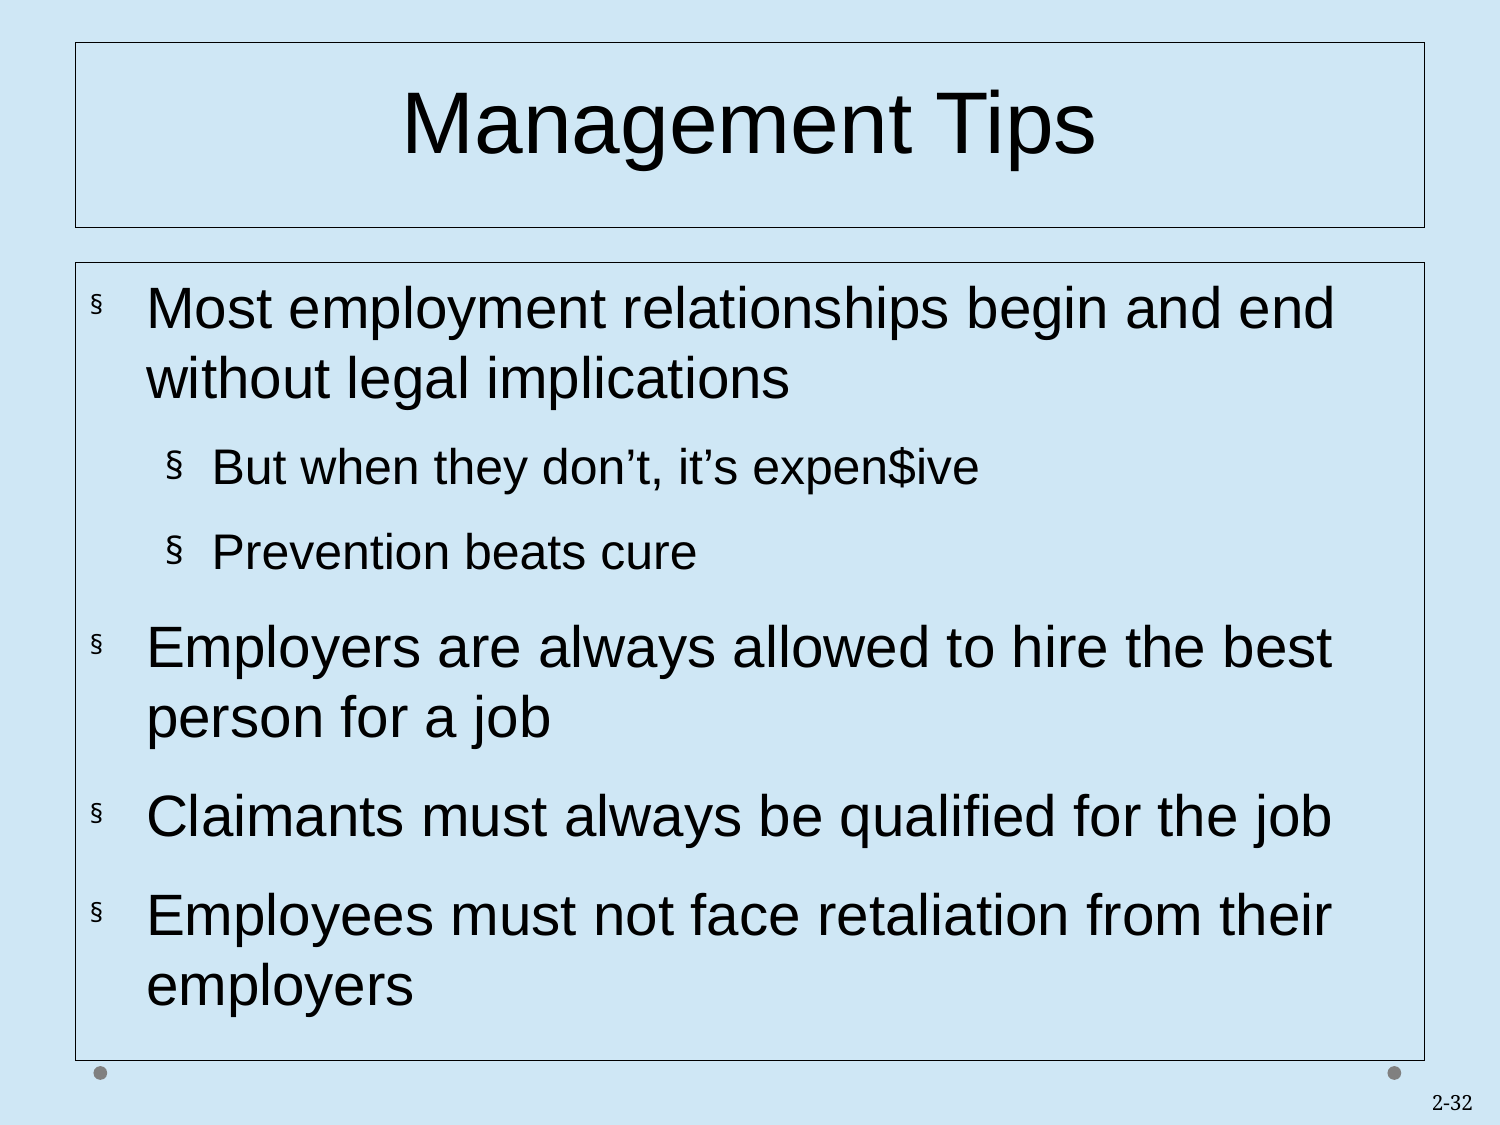

# Management Tips
Most employment relationships begin and end without legal implications
But when they don’t, it’s expen$ive
Prevention beats cure
Employers are always allowed to hire the best person for a job
Claimants must always be qualified for the job
Employees must not face retaliation from their employers